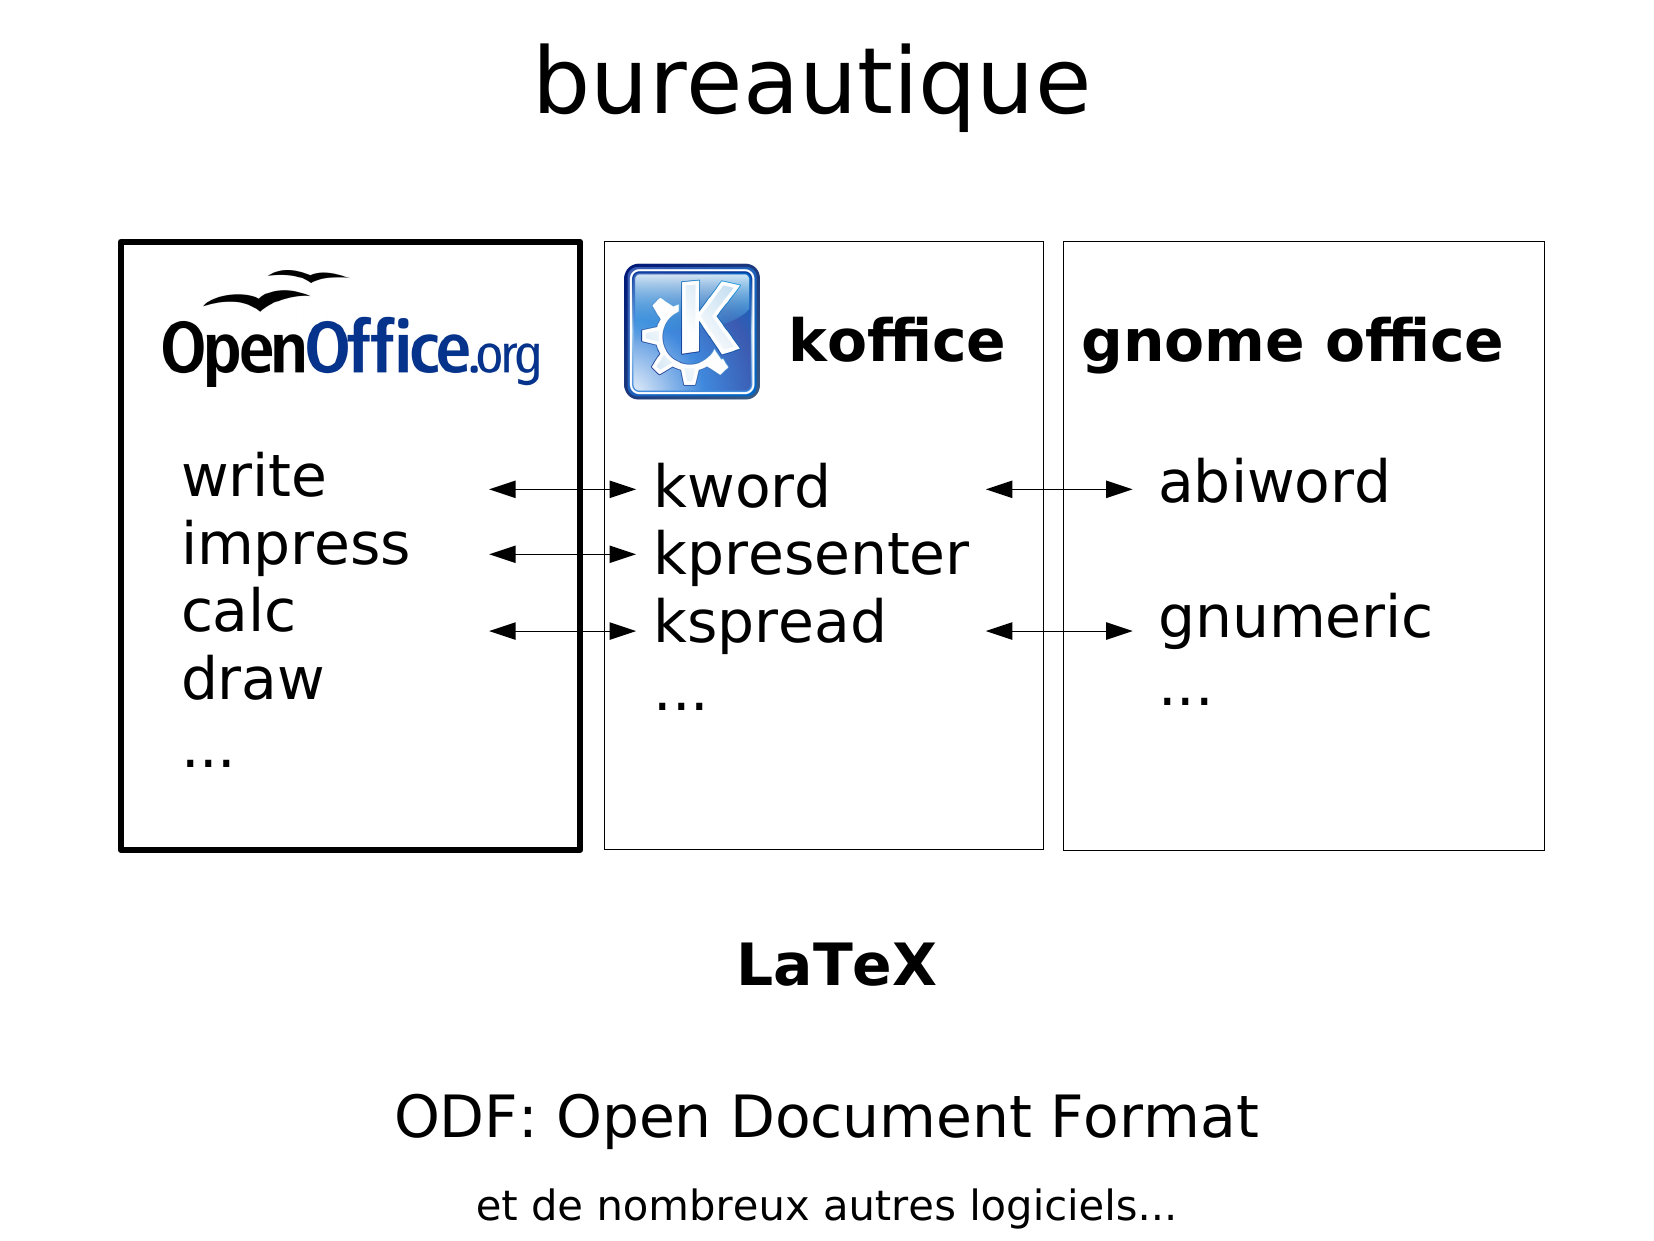

# bureautique
koffice
gnome office
write
impress
calc
draw
...
abiword
gnumeric
...
kword
kpresenter
kspread
...
LaTeX
ODF: Open Document Format
et de nombreux autres logiciels...